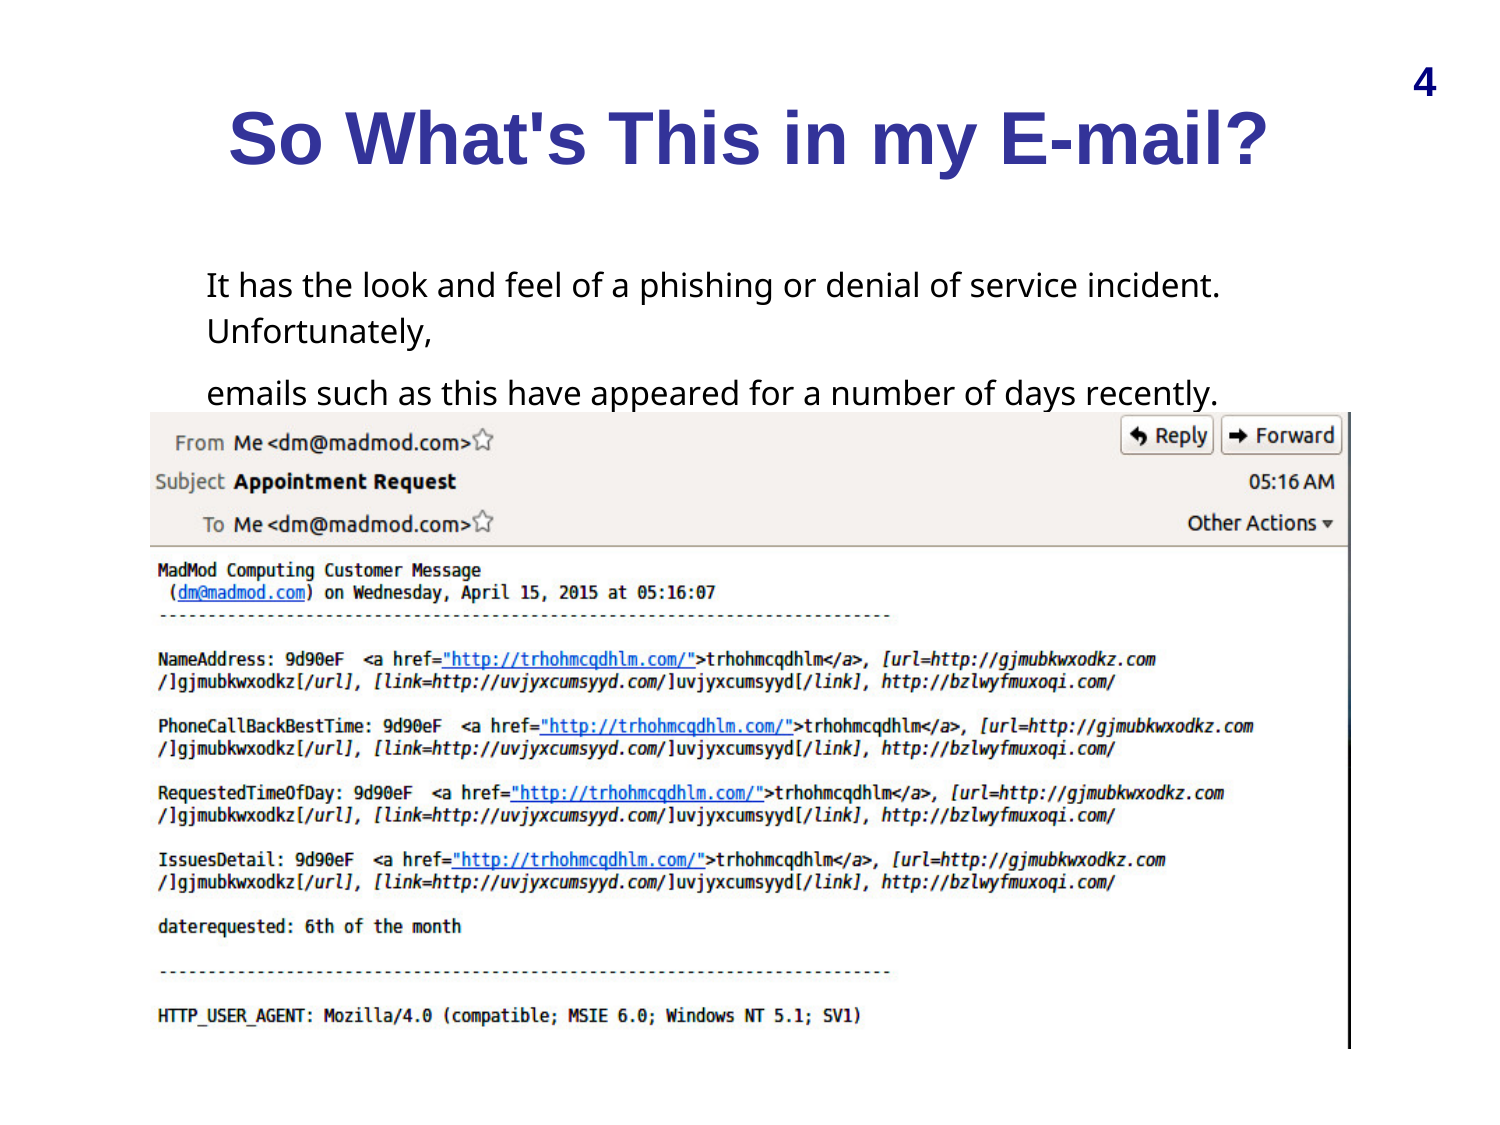

# So What's This in my E-mail?
4
It has the look and feel of a phishing or denial of service incident. Unfortunately,
emails such as this have appeared for a number of days recently.